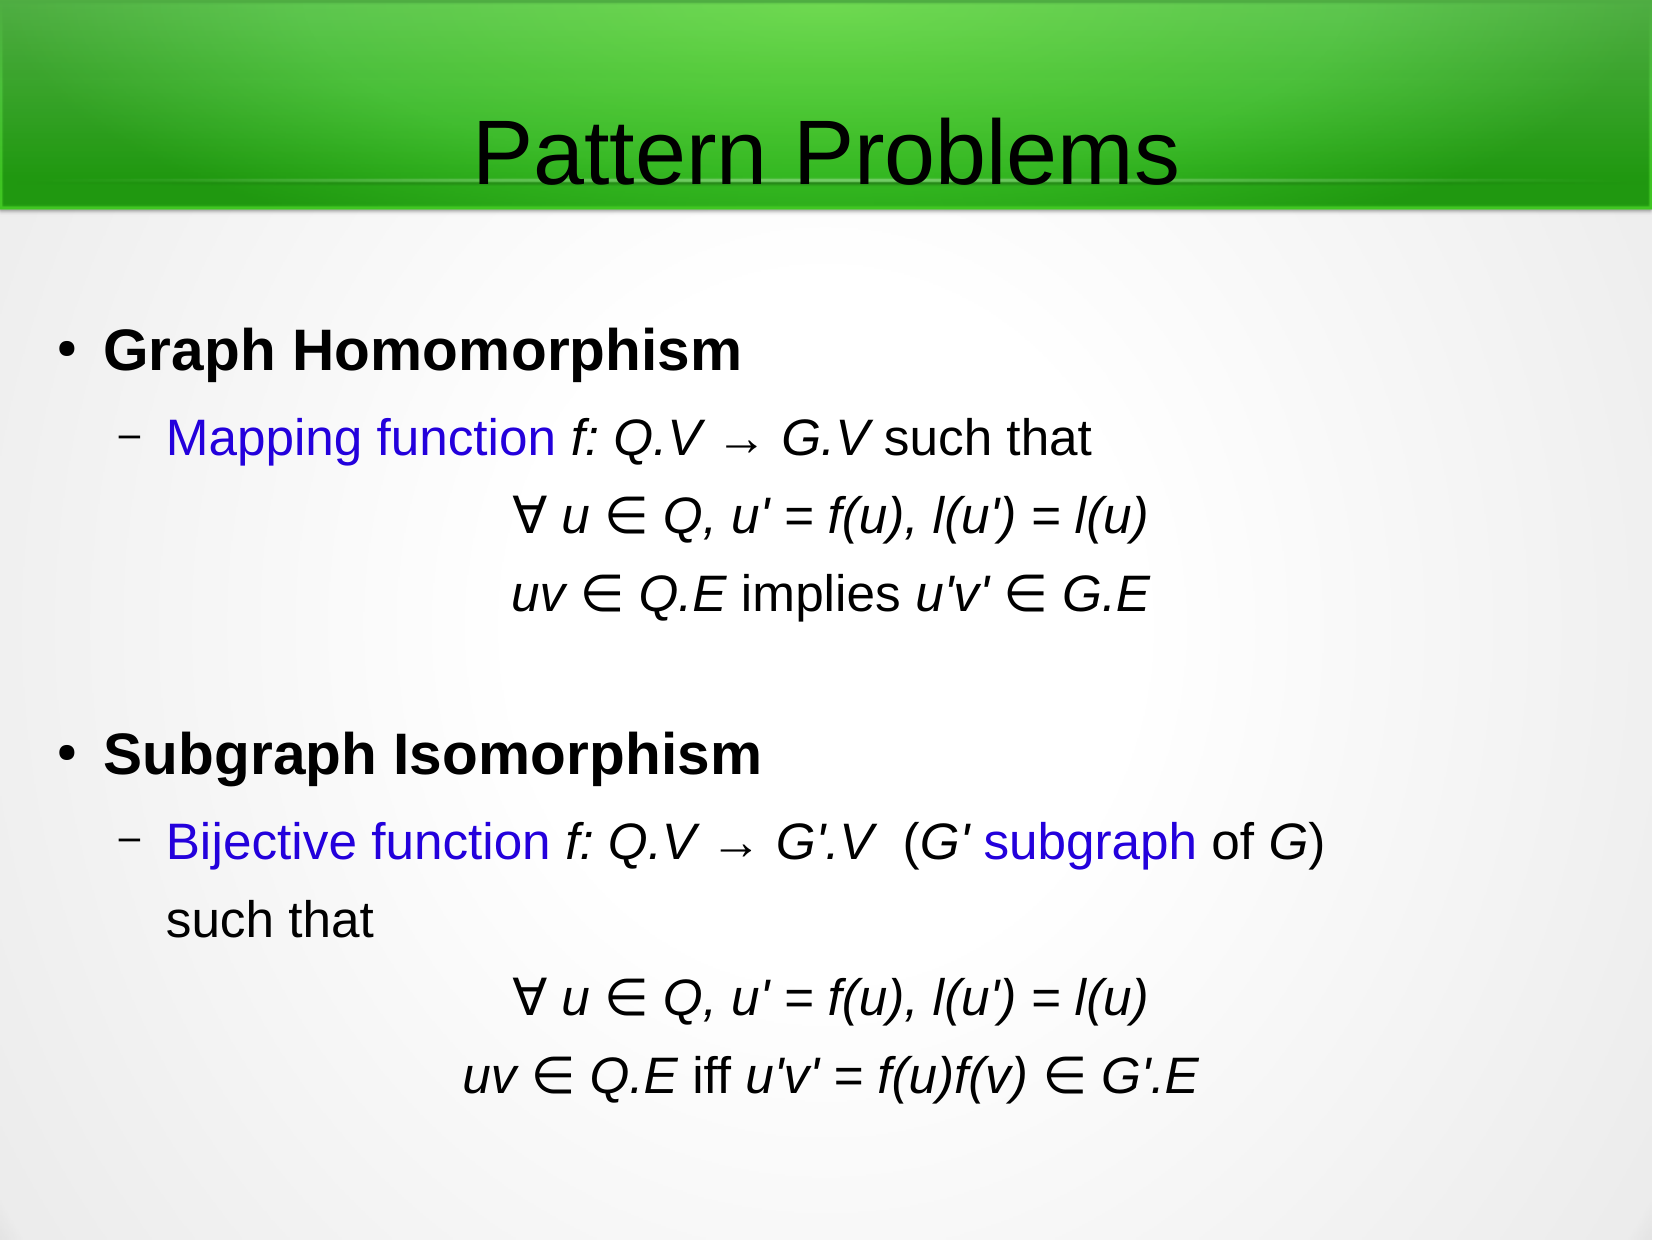

# Pattern Problems
Graph Homomorphism
Mapping function f: Q.V → G.V such that
∀ u ∈ Q, u' = f(u), l(u') = l(u)
uv ∈ Q.E implies u'v' ∈ G.E
Subgraph Isomorphism
Bijective function f: Q.V → G'.V (G' subgraph of G)
such that
∀ u ∈ Q, u' = f(u), l(u') = l(u)
uv ∈ Q.E iff u'v' = f(u)f(v) ∈ G'.E